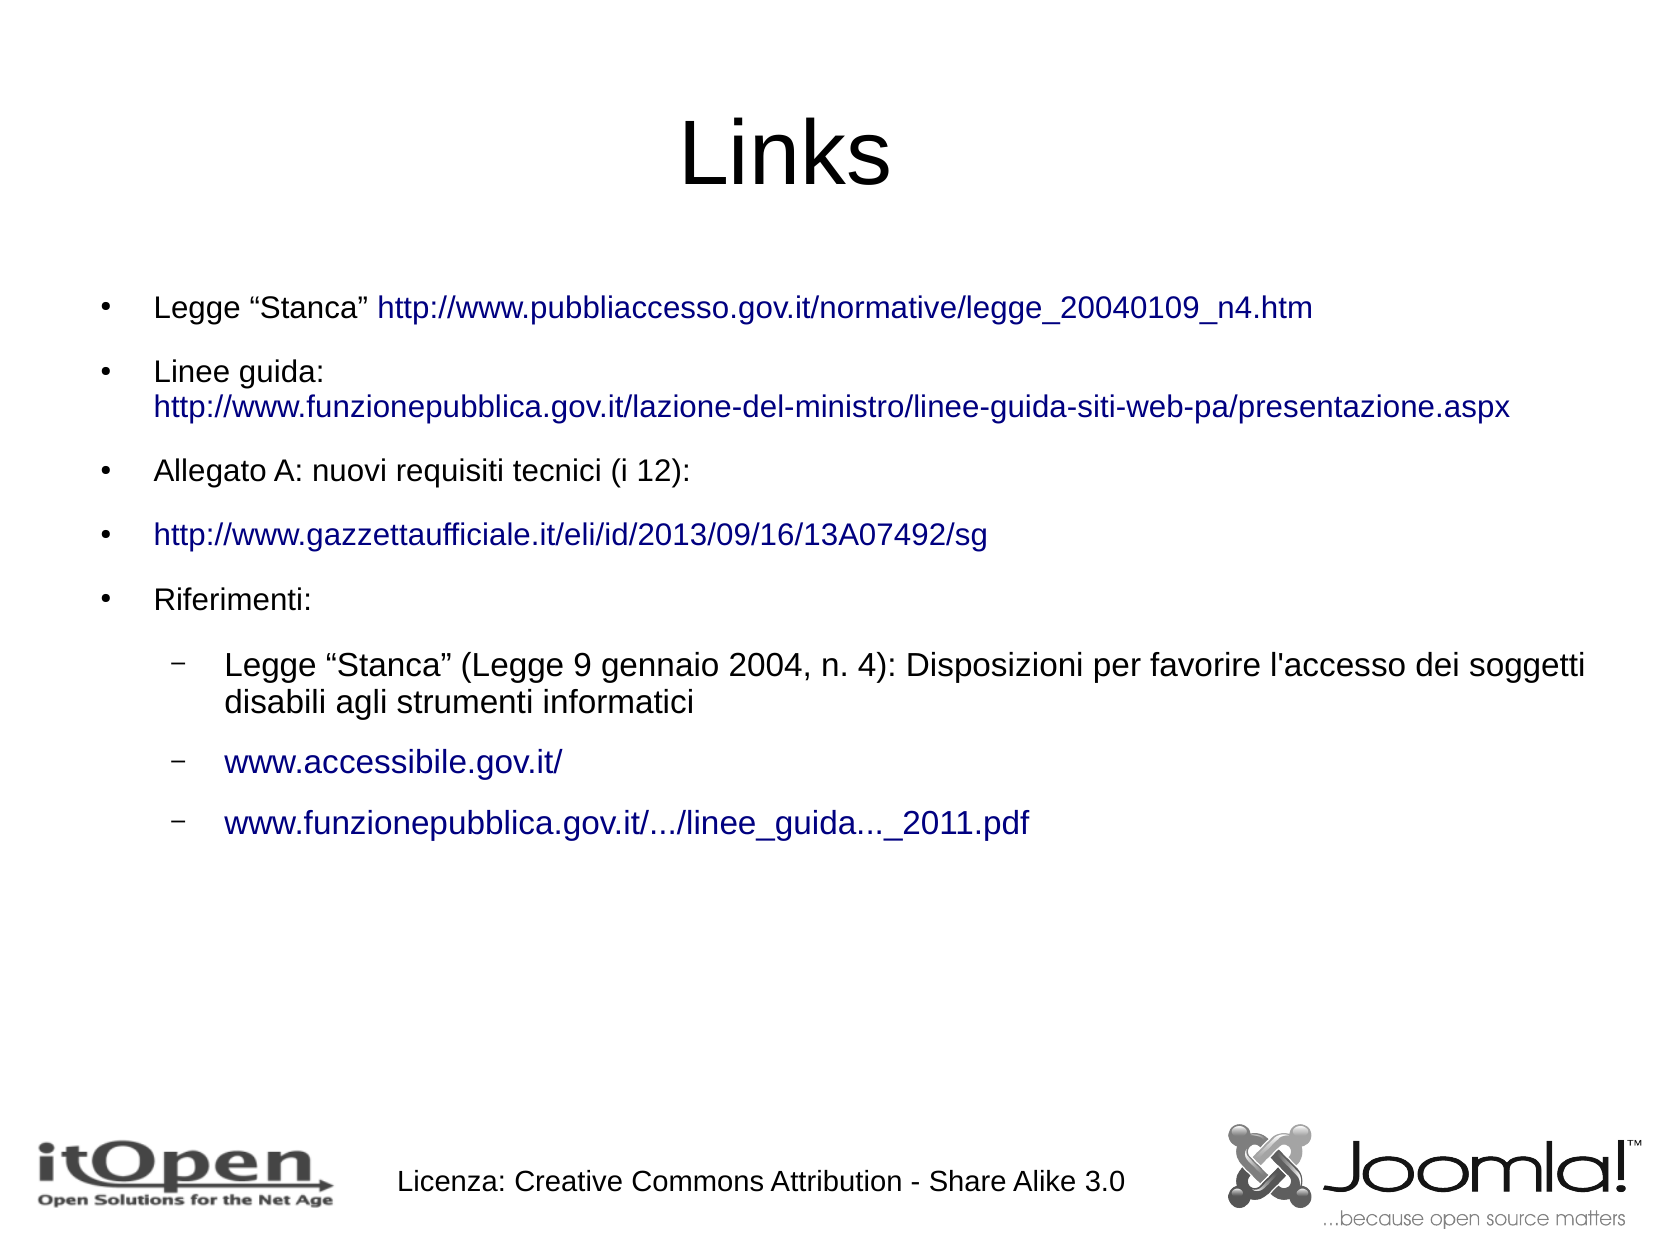

# Links
Legge “Stanca” http://www.pubbliaccesso.gov.it/normative/legge_20040109_n4.htm
Linee guida: http://www.funzionepubblica.gov.it/lazione-del-ministro/linee-guida-siti-web-pa/presentazione.aspx
Allegato A: nuovi requisiti tecnici (i 12):
http://www.gazzettaufficiale.it/eli/id/2013/09/16/13A07492/sg
Riferimenti:
Legge “Stanca” (Legge 9 gennaio 2004, n. 4): Disposizioni per favorire l'accesso dei soggetti disabili agli strumenti informatici
www.accessibile.gov.it/
www.funzionepubblica.gov.it/.../linee_guida..._2011.pdf